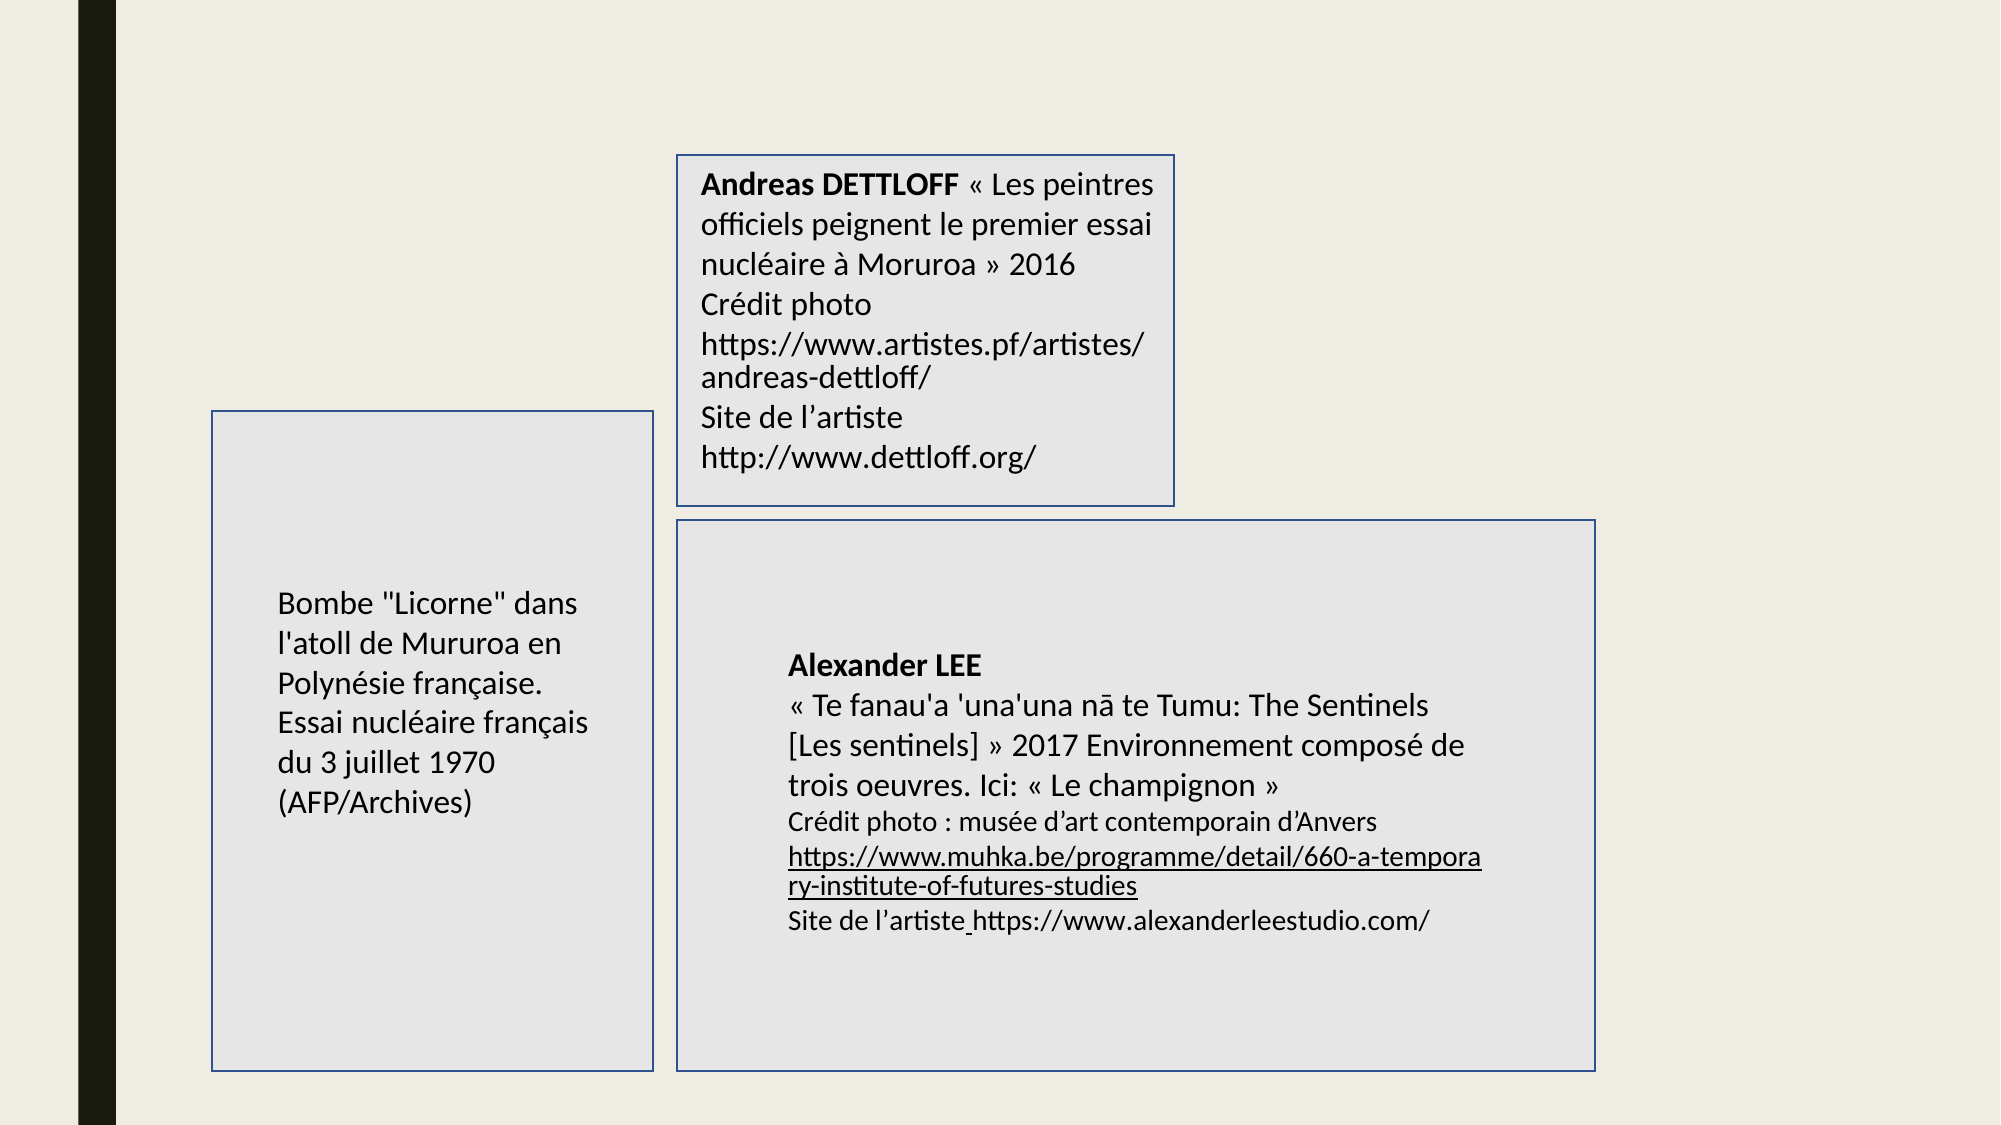

Andreas DETTLOFF « Les peintres officiels peignent le premier essai nucléaire à Moruroa » 2016 Crédit photo https://www.artistes.pf/artistes/andreas-dettloff/
Site de l’artiste
http://www.dettloff.org/
Bombe "Licorne" dans l'atoll de Mururoa en Polynésie française. Essai nucléaire français du 3 juillet 1970 (AFP/Archives)
Alexander LEE
« Te fanau'a 'una'una nā te Tumu: The Sentinels [Les sentinels] » 2017 Environnement composé de trois oeuvres. Ici: « Le champignon »
Crédit photo : musée d’art contemporain d’Anvers https://www.muhka.be/programme/detail/660-a-temporary-institute-of-futures-studies
Site de l’artiste https://www.alexanderleestudio.com/